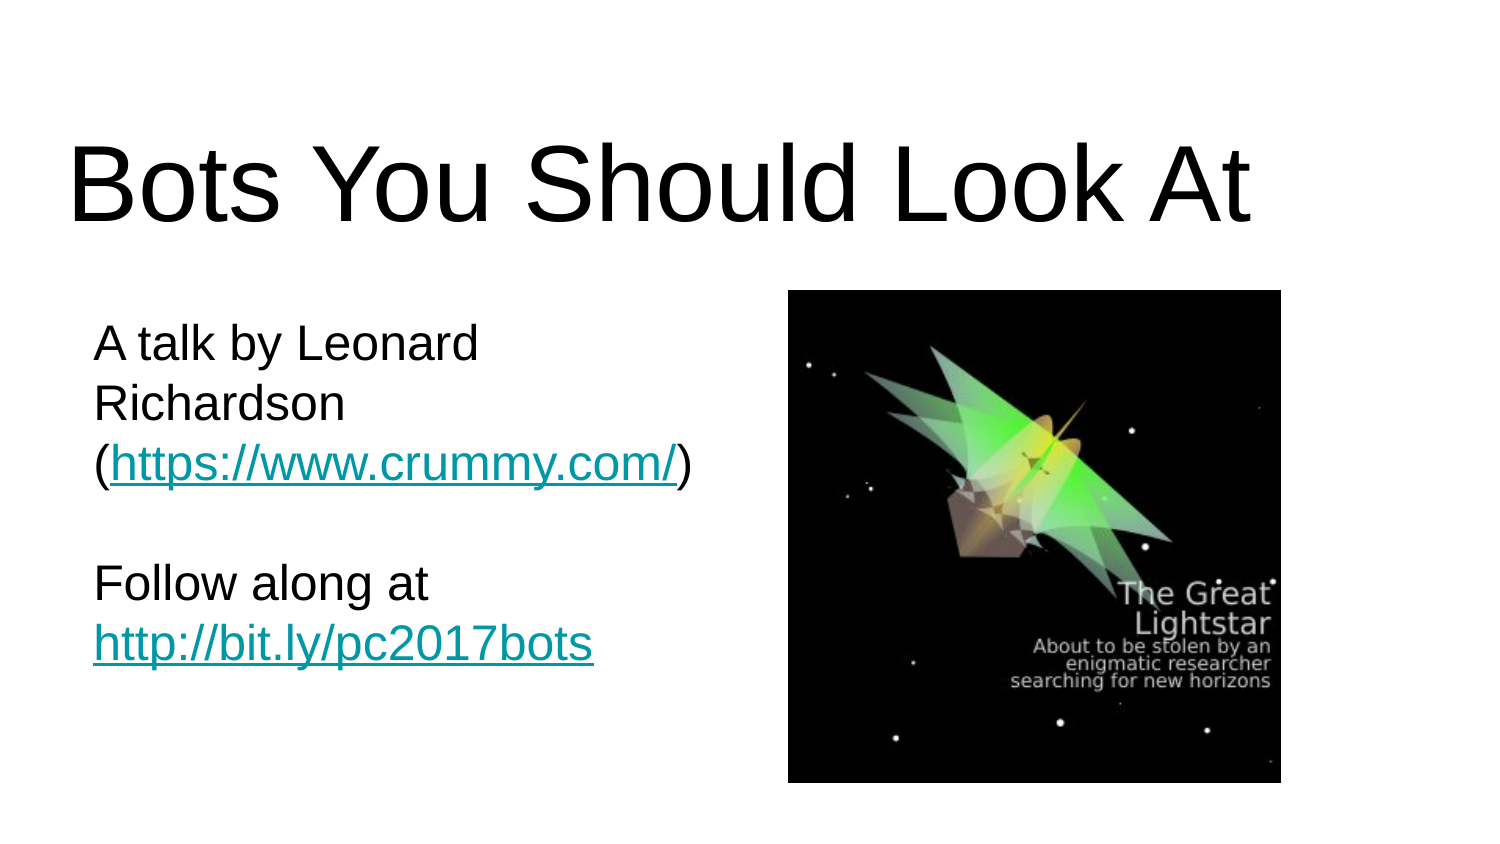

# Bots You Should Look At
A talk by Leonard Richardson
(https://www.crummy.com/)
Follow along at http://bit.ly/pc2017bots